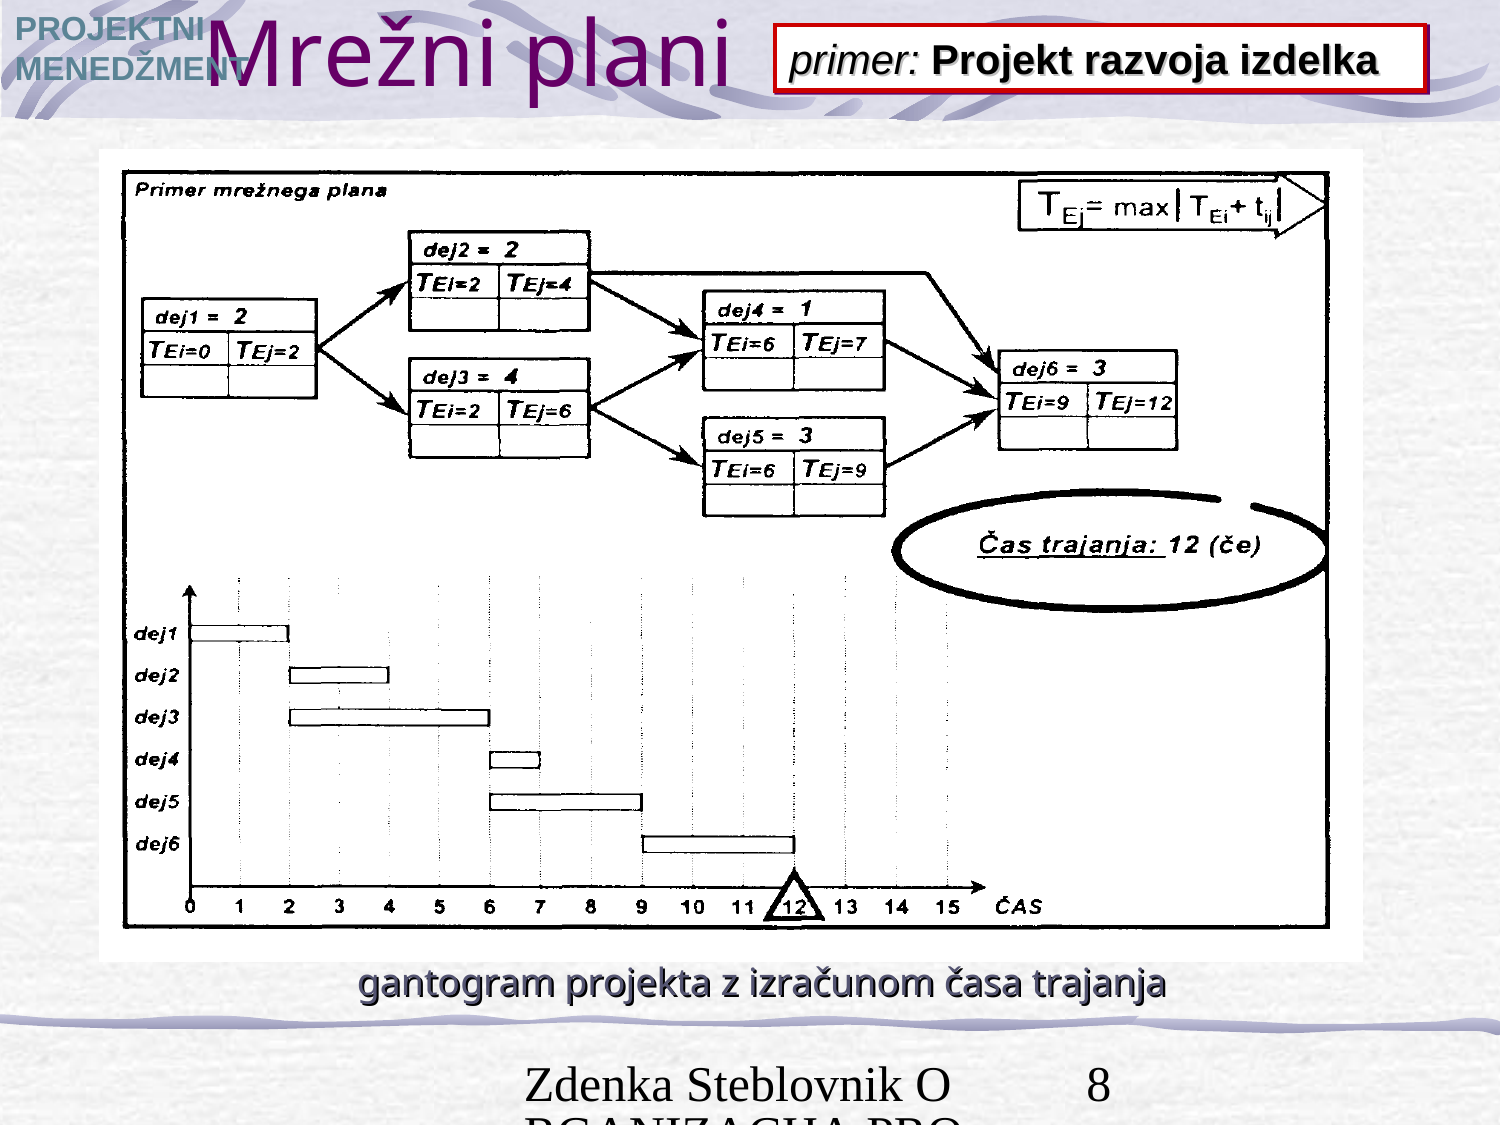

PROJEKTNI MENEDŽMENT
# Mrežni plani
primer: Projekt razvoja izdelka
gantogram projekta z izračunom časa trajanja
Zdenka Steblovnik ORGANIZACIJA PROIZVODNJE 2
8